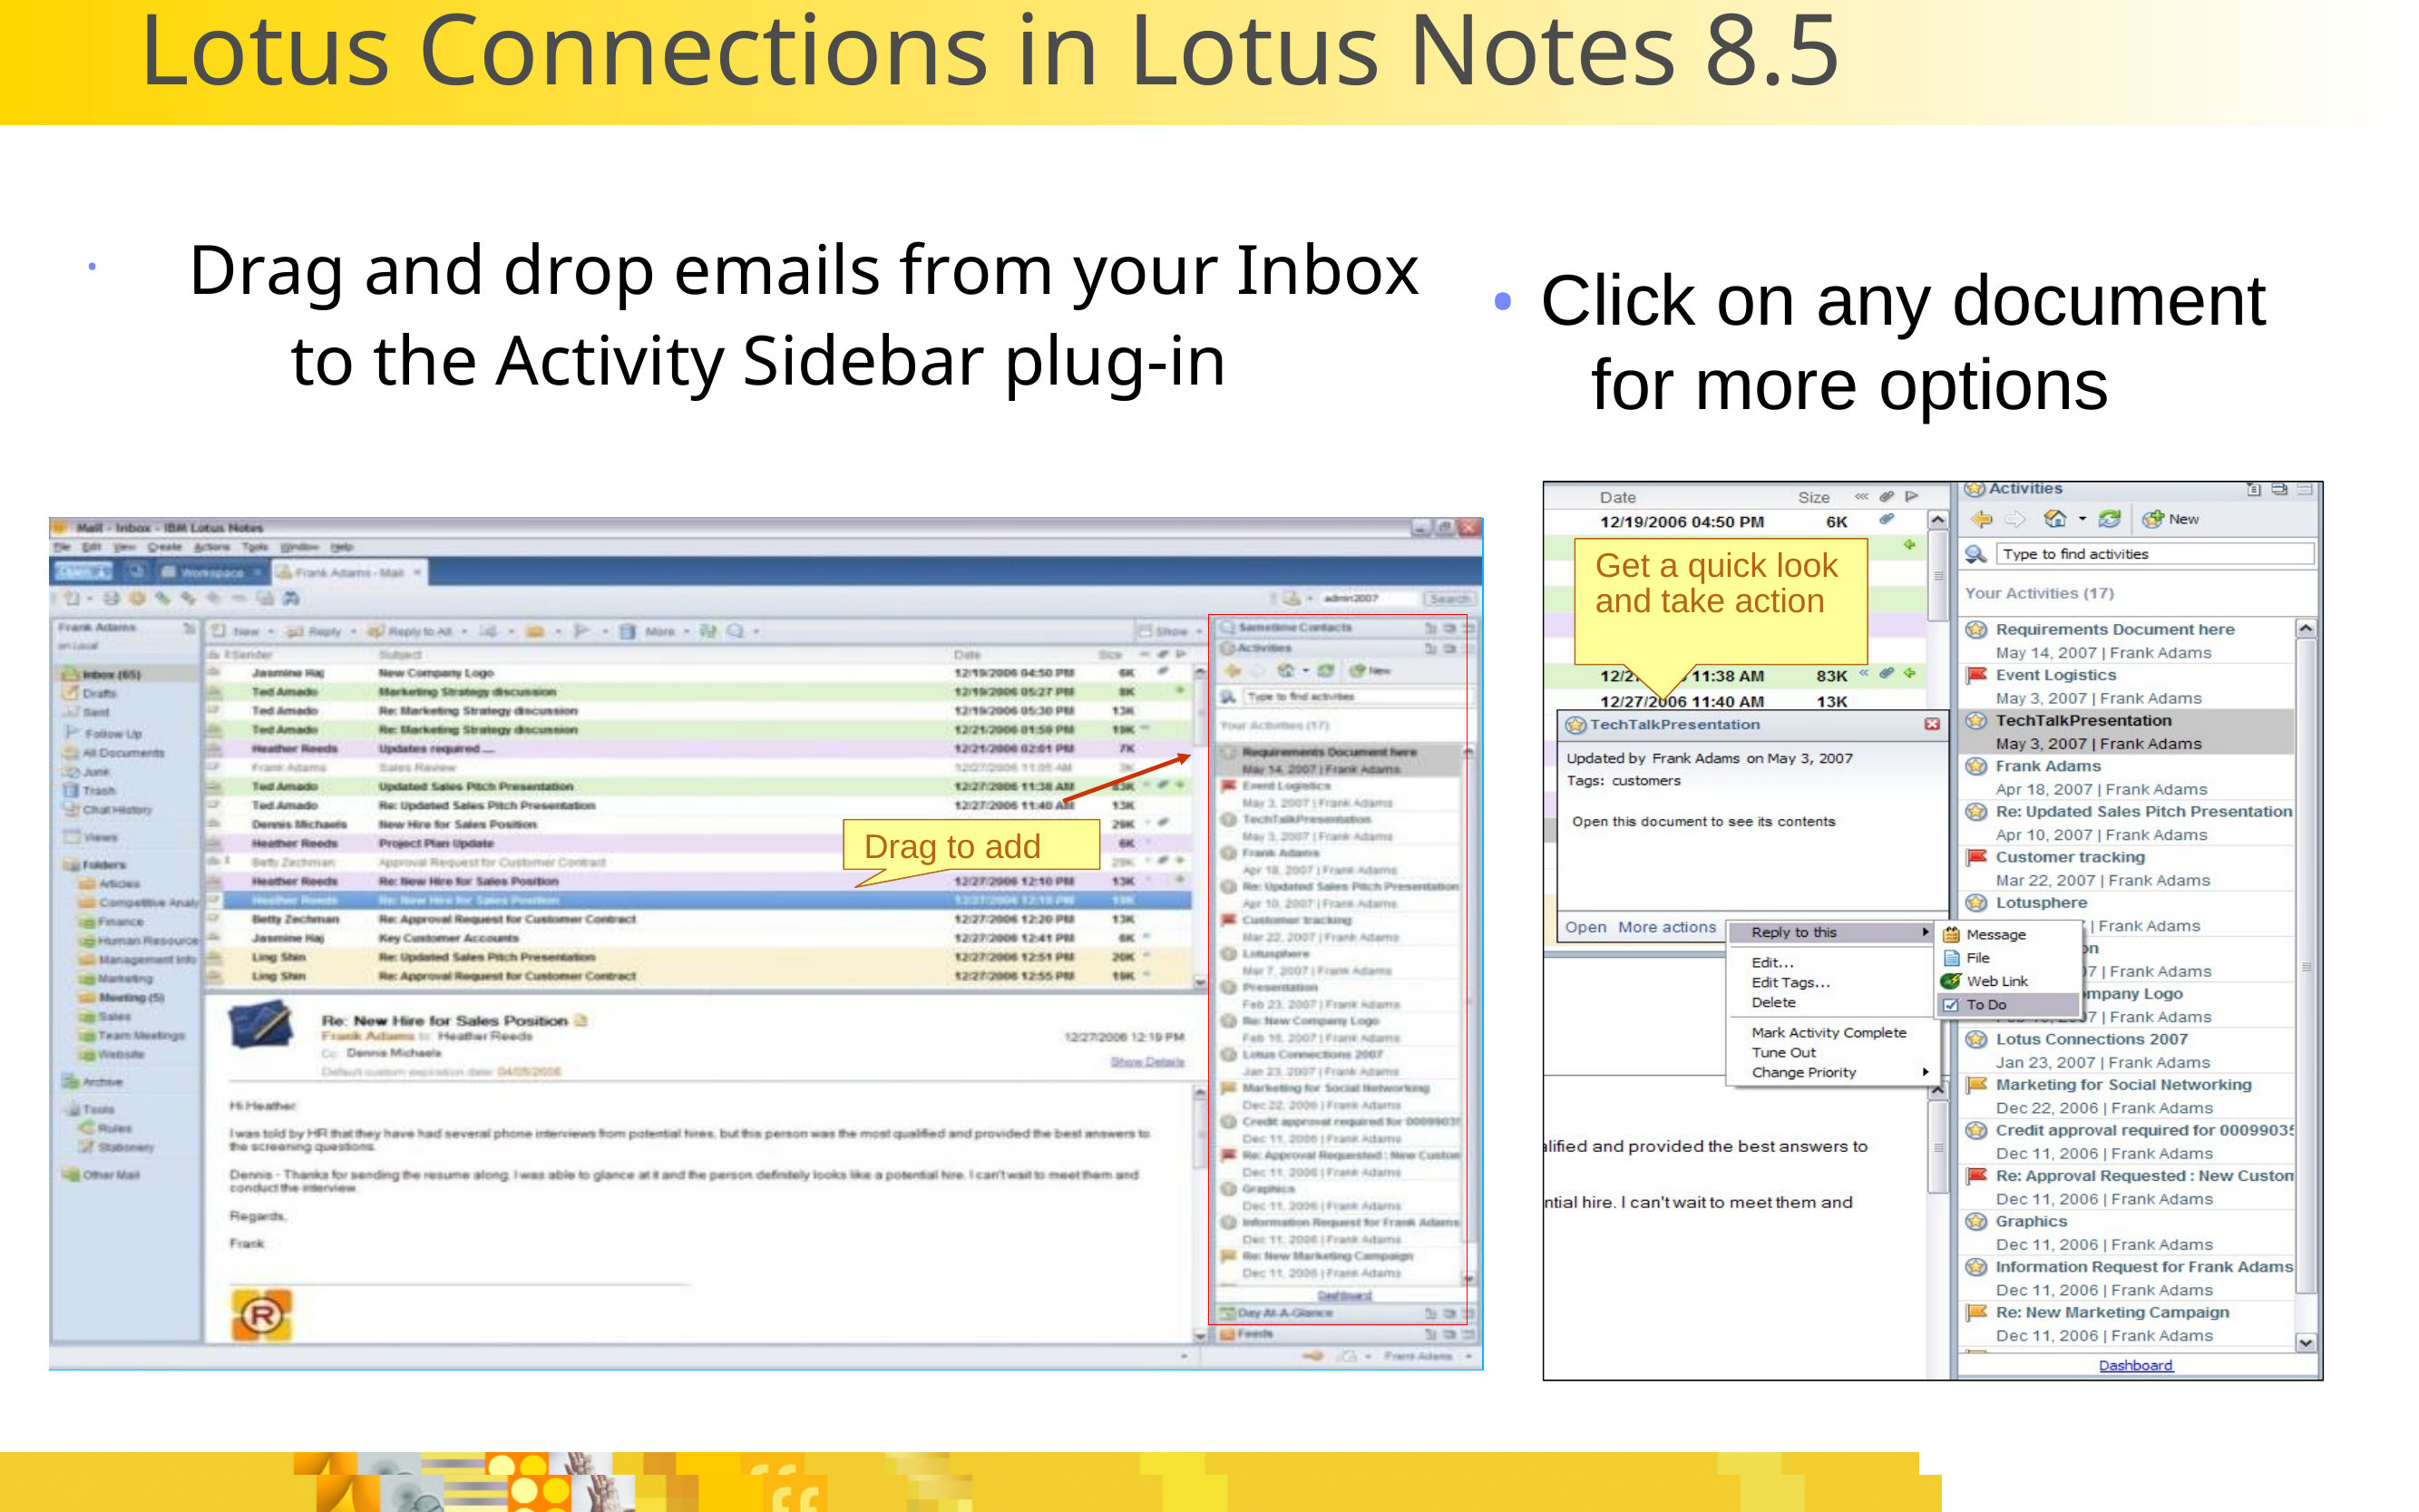

# Lotus Connections in Lotus Notes 8.5
Drag and drop emails from your Inbox to the Activity Sidebar plug-in
Click on any document for more options
Get a quick look and take action
Drag to add